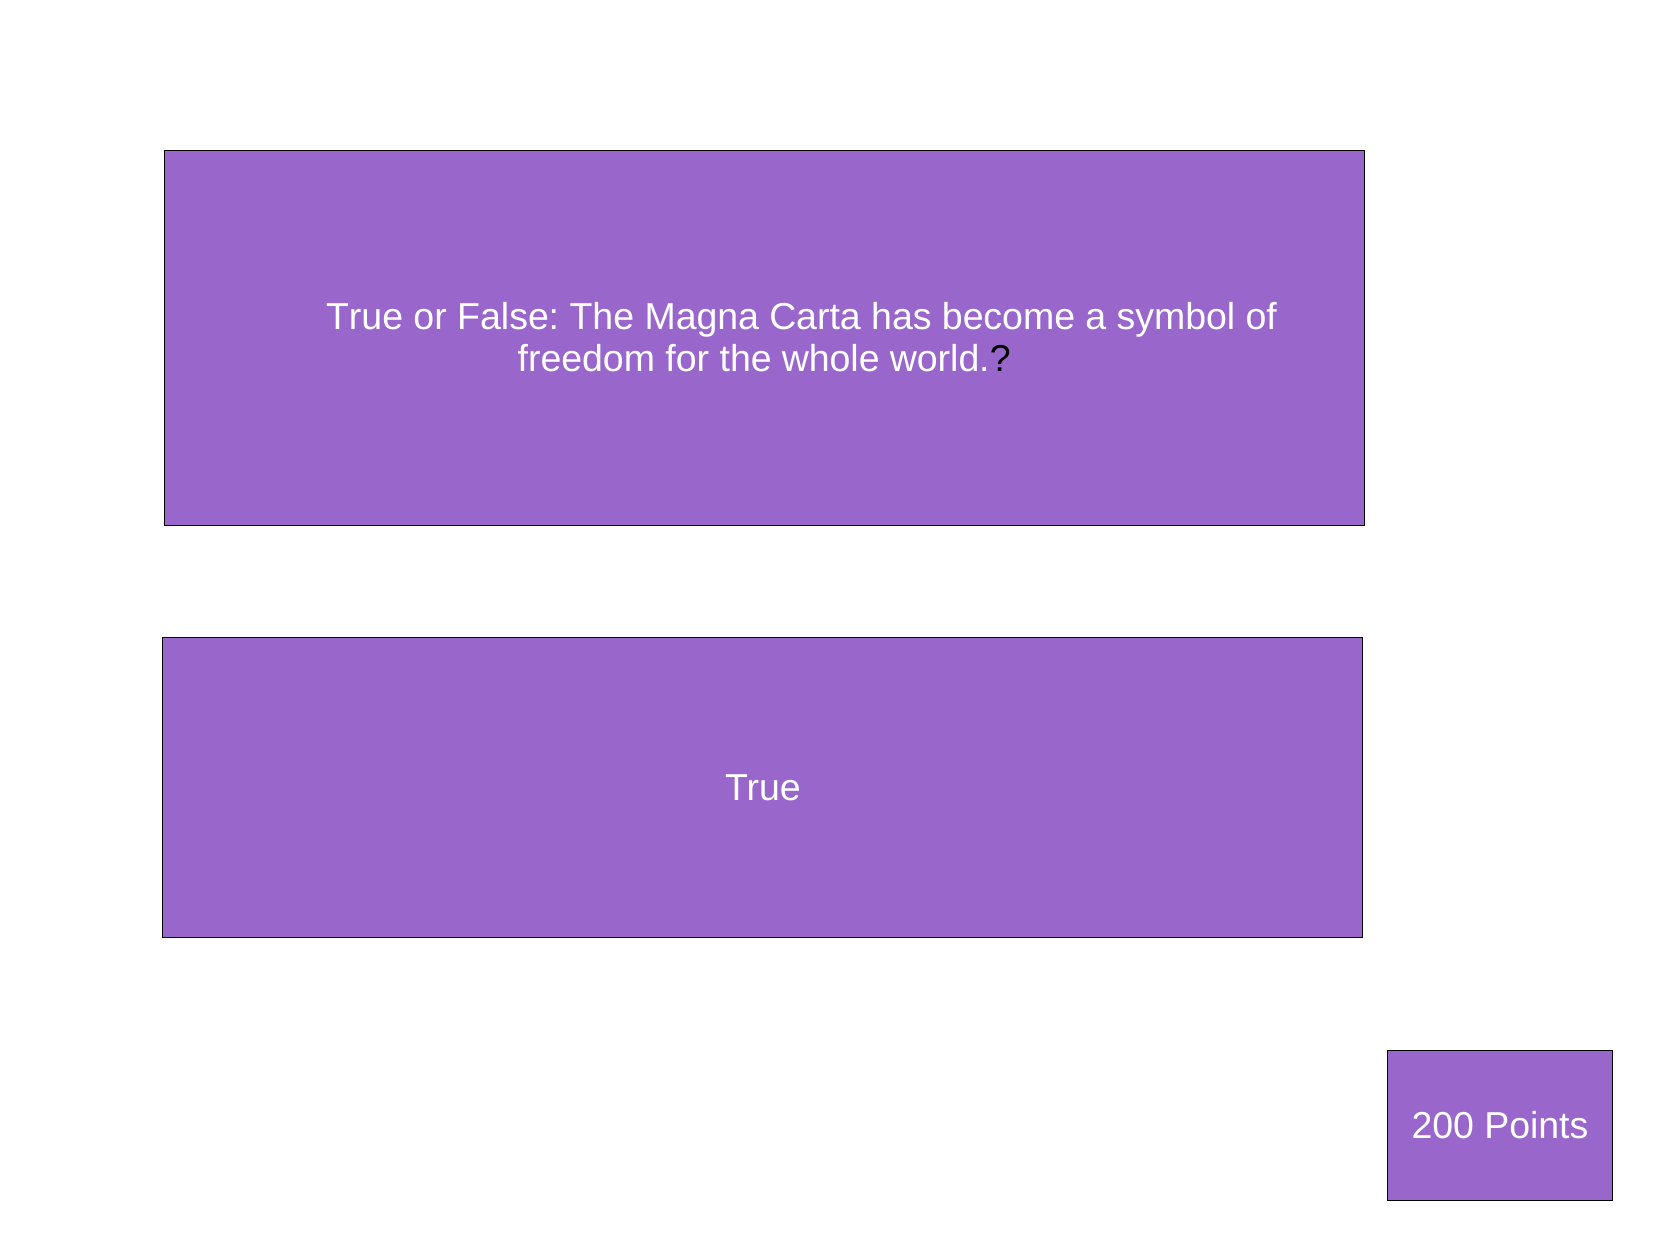

True or False: The Magna Carta has become a symbol of freedom for the whole world.?
True
200 Points